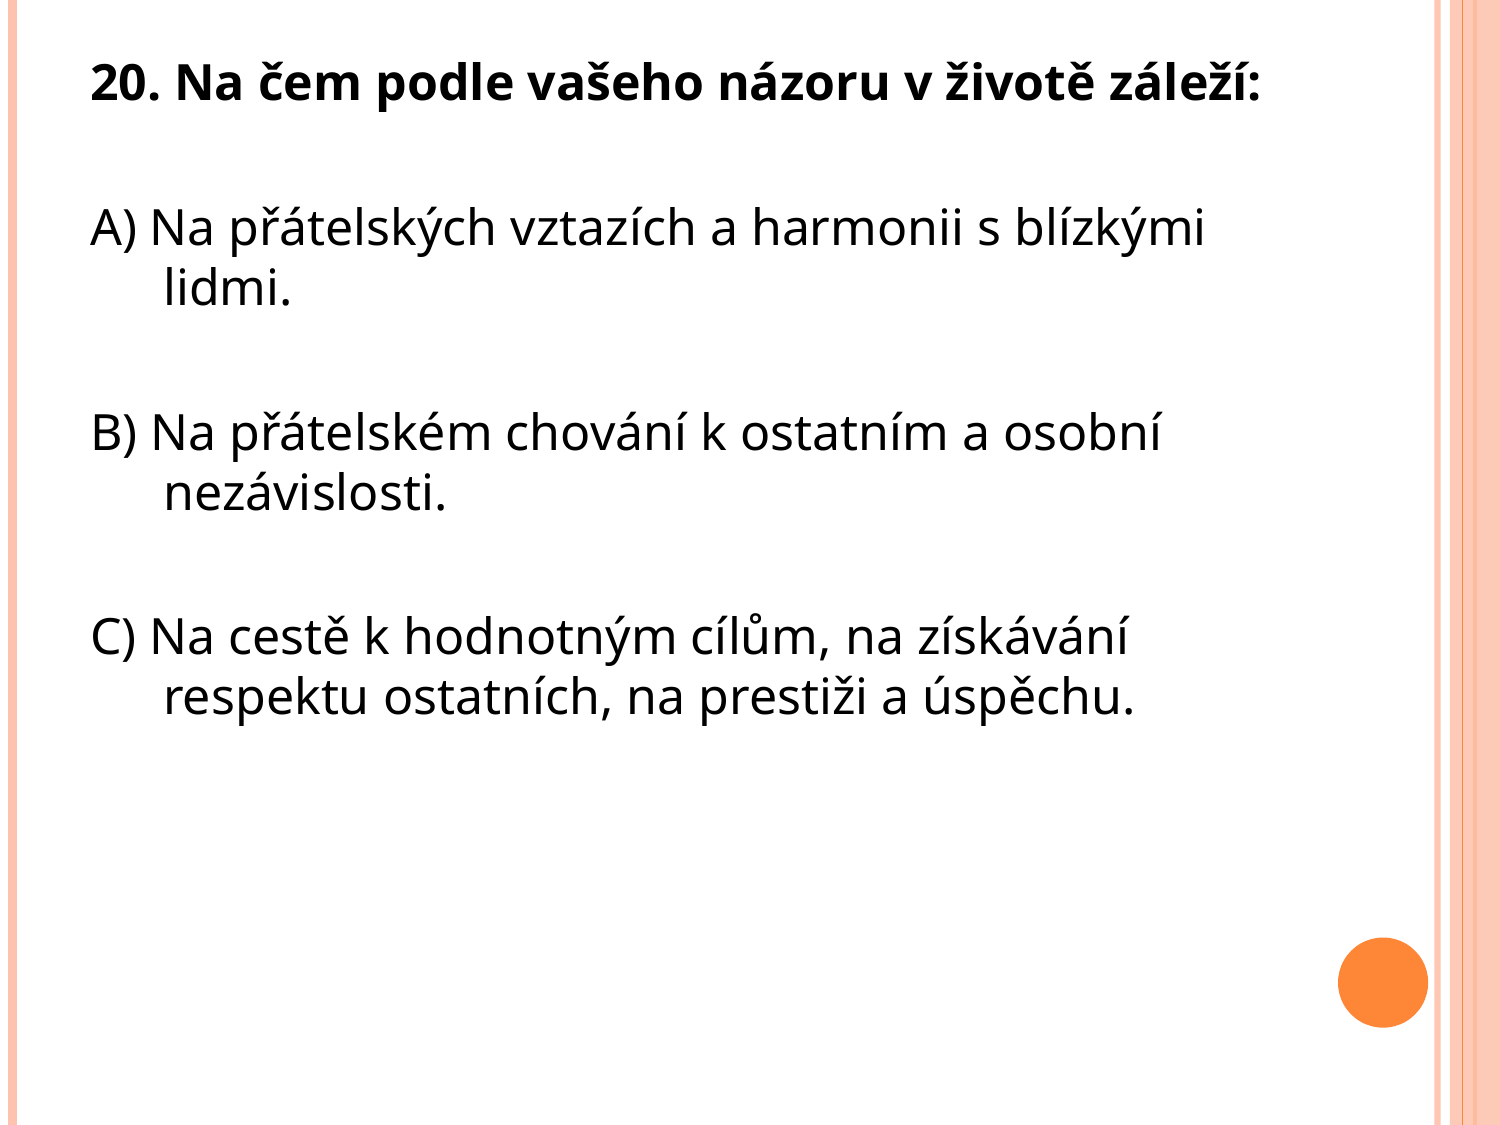

20. Na čem podle vašeho názoru v životě záleží:
A) Na přátelských vztazích a harmonii s blízkými lidmi.
B) Na přátelském chování k ostatním a osobní nezávislosti.
C) Na cestě k hodnotným cílům, na získávání respektu ostatních, na prestiži a úspěchu.
#